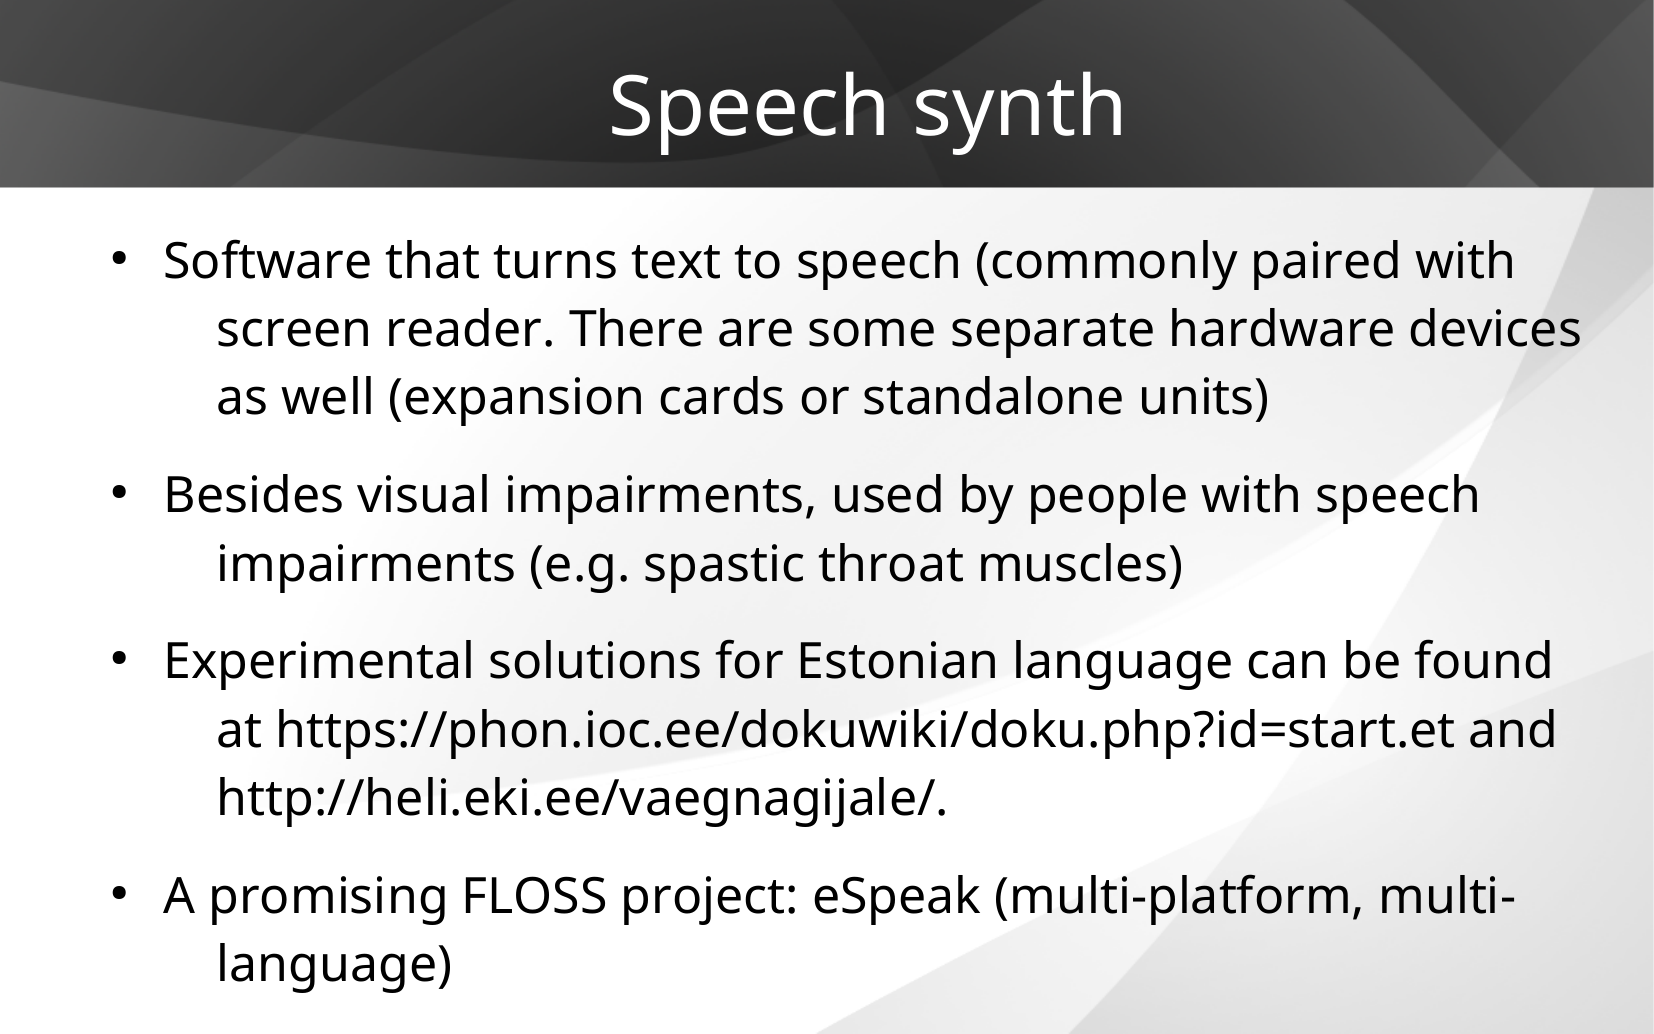

# Speech synth
Software that turns text to speech (commonly paired with screen reader. There are some separate hardware devices as well (expansion cards or standalone units)
Besides visual impairments, used by people with speech impairments (e.g. spastic throat muscles)
Experimental solutions for Estonian language can be found at https://phon.ioc.ee/dokuwiki/doku.php?id=start.et and http://heli.eki.ee/vaegnagijale/.
A promising FLOSS project: eSpeak (multi-platform, multi-language)